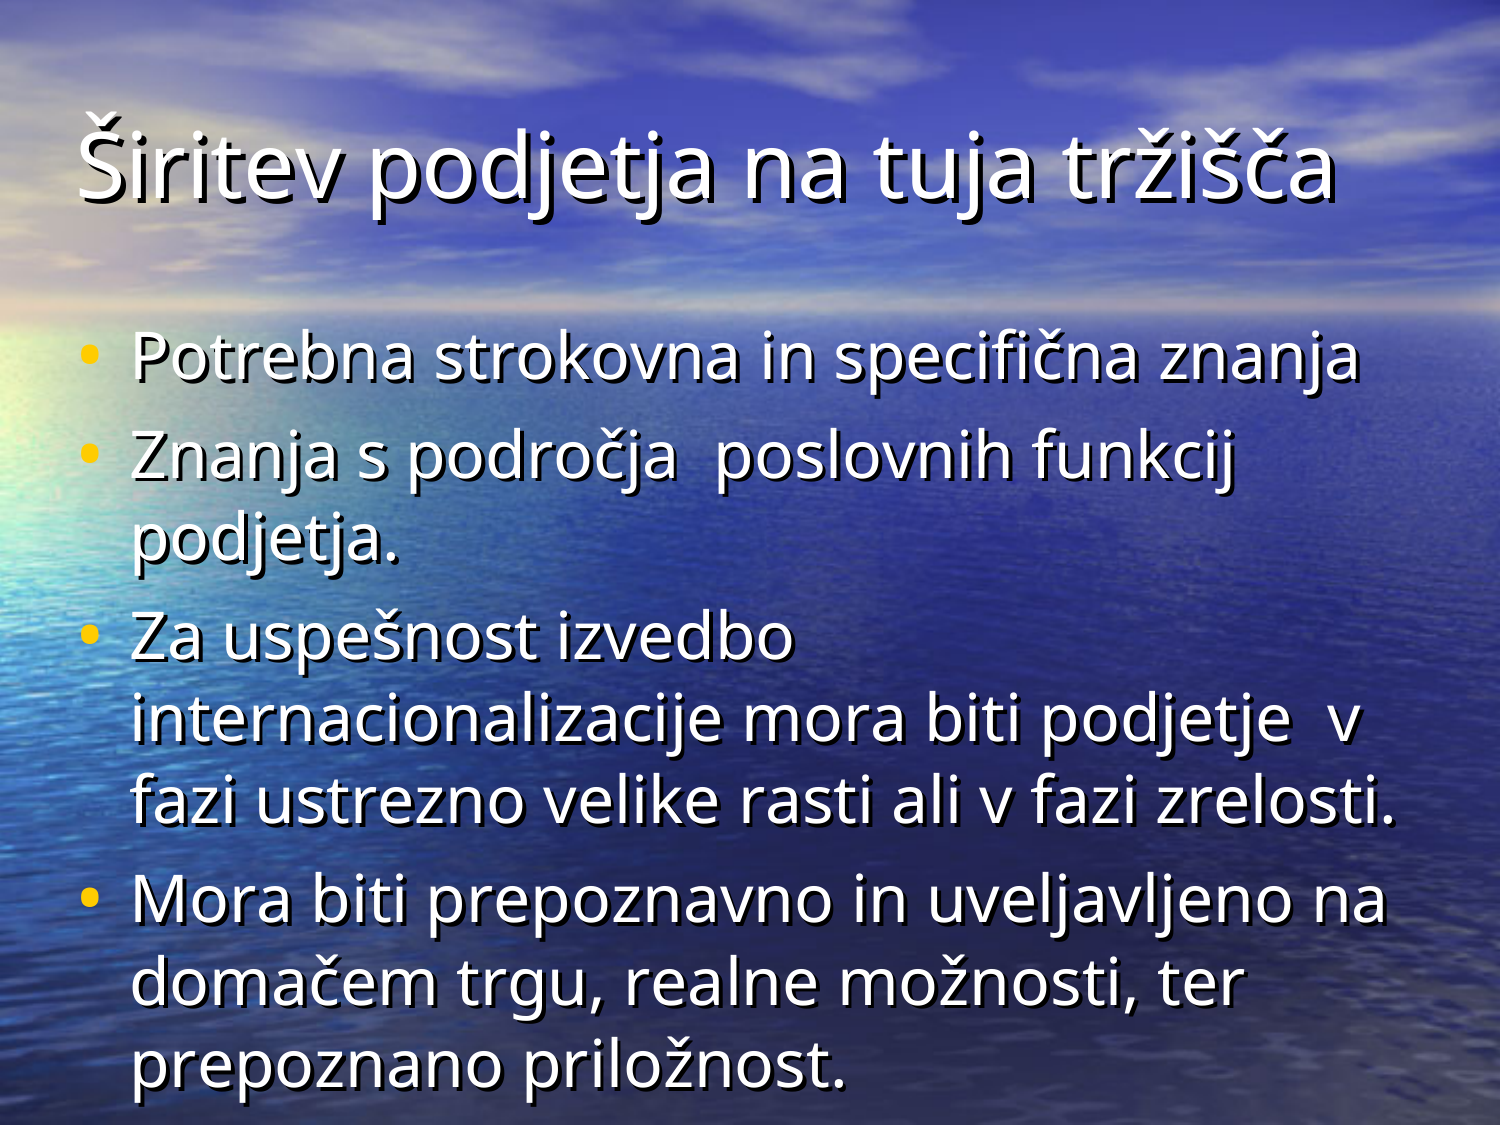

# Širitev podjetja na tuja tržišča
Potrebna strokovna in specifična znanja
Znanja s področja poslovnih funkcij podjetja.
Za uspešnost izvedbo internacionalizacije mora biti podjetje v fazi ustrezno velike rasti ali v fazi zrelosti.
Mora biti prepoznavno in uveljavljeno na domačem trgu, realne možnosti, ter prepoznano priložnost.